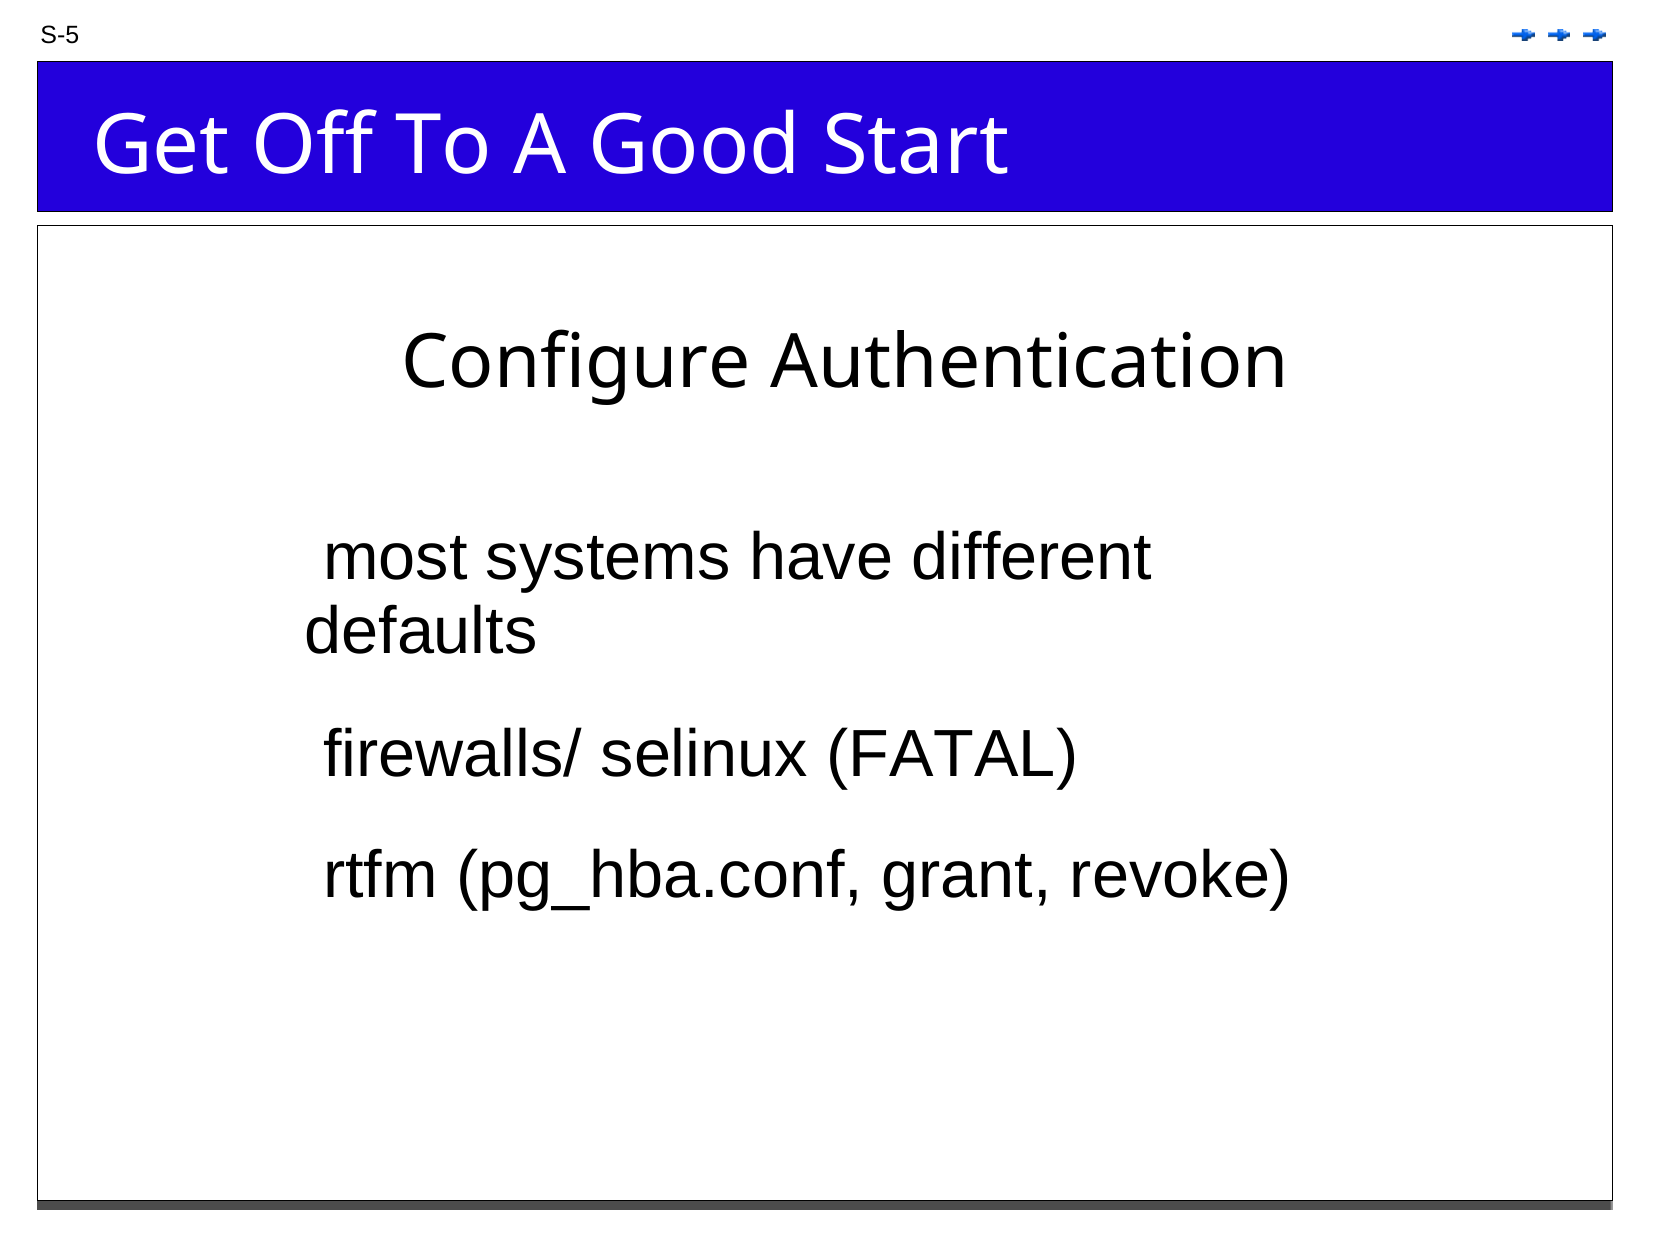

S-5
Get Off To A Good Start
Configure Authentication
 most systems have different defaults
 firewalls/ selinux (FATAL)
 rtfm (pg_hba.conf, grant, revoke)